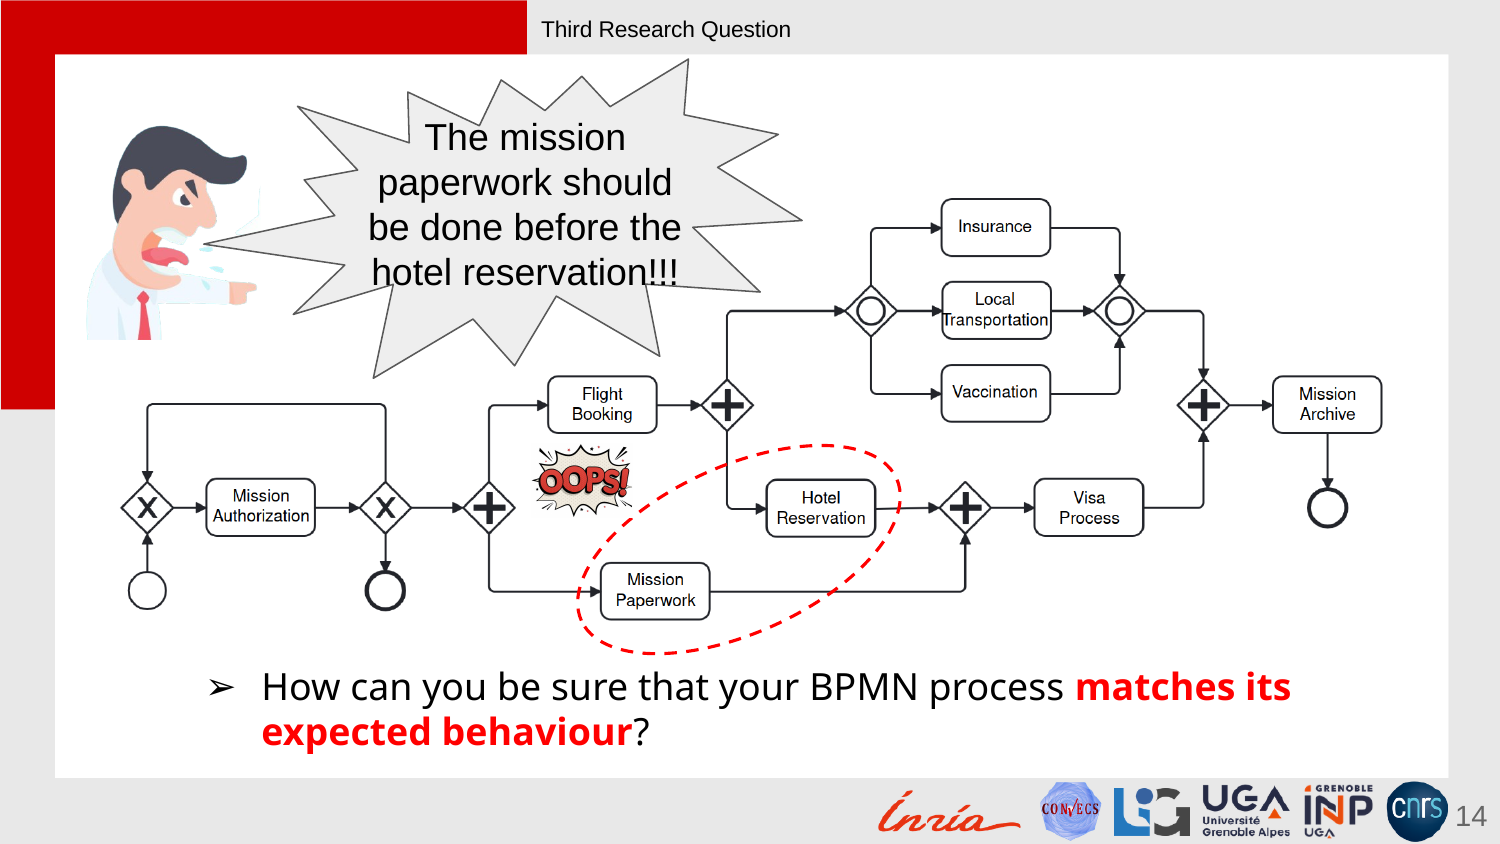

# Third Research Question
The mission paperwork should
be done before the hotel reservation!!!
How can you be sure that your BPMN process matches its expected behaviour?
14